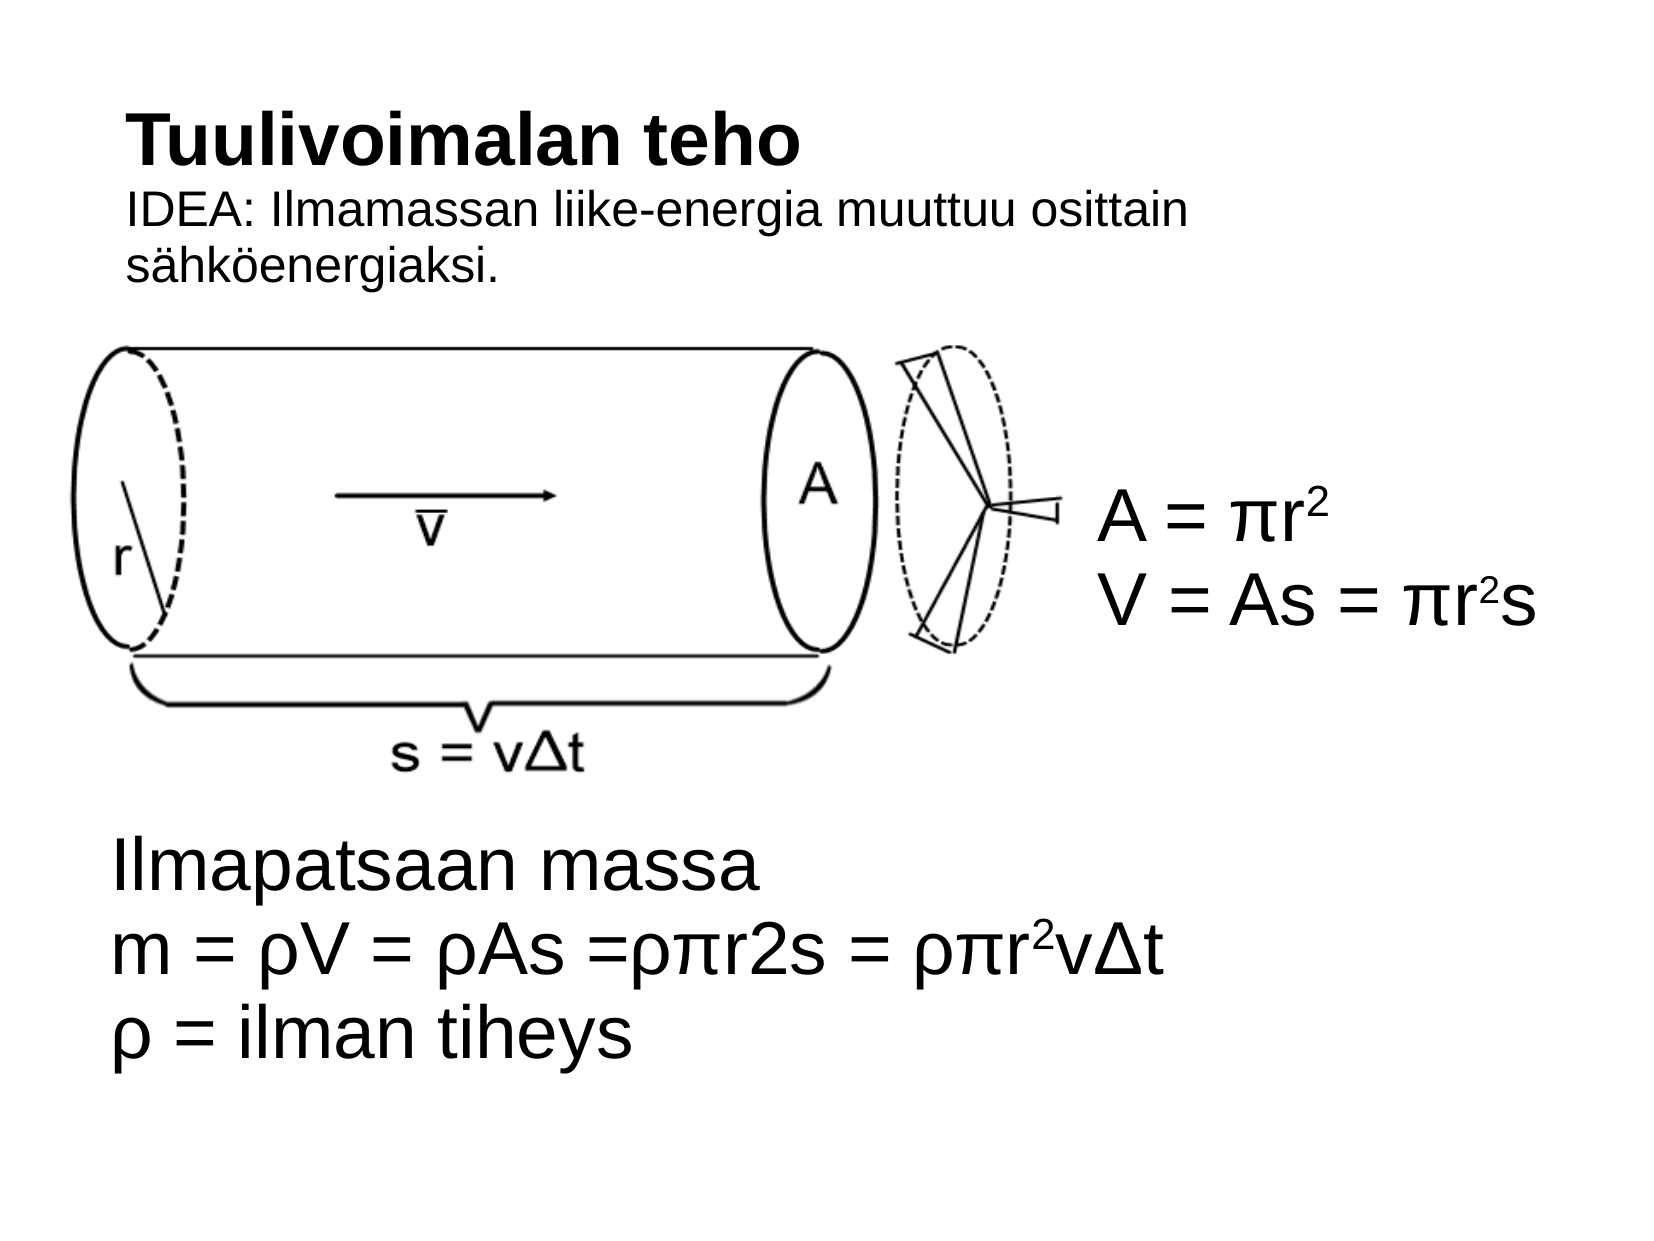

Tuulivoimalan teho
IDEA: Ilmamassan liike-energia muuttuu osittain sähköenergiaksi.
A = πr2
V = As = πr2s
Ilmapatsaan massa
m = ρV = ρAs =ρπr2s = ρπr2vΔt
ρ = ilman tiheys